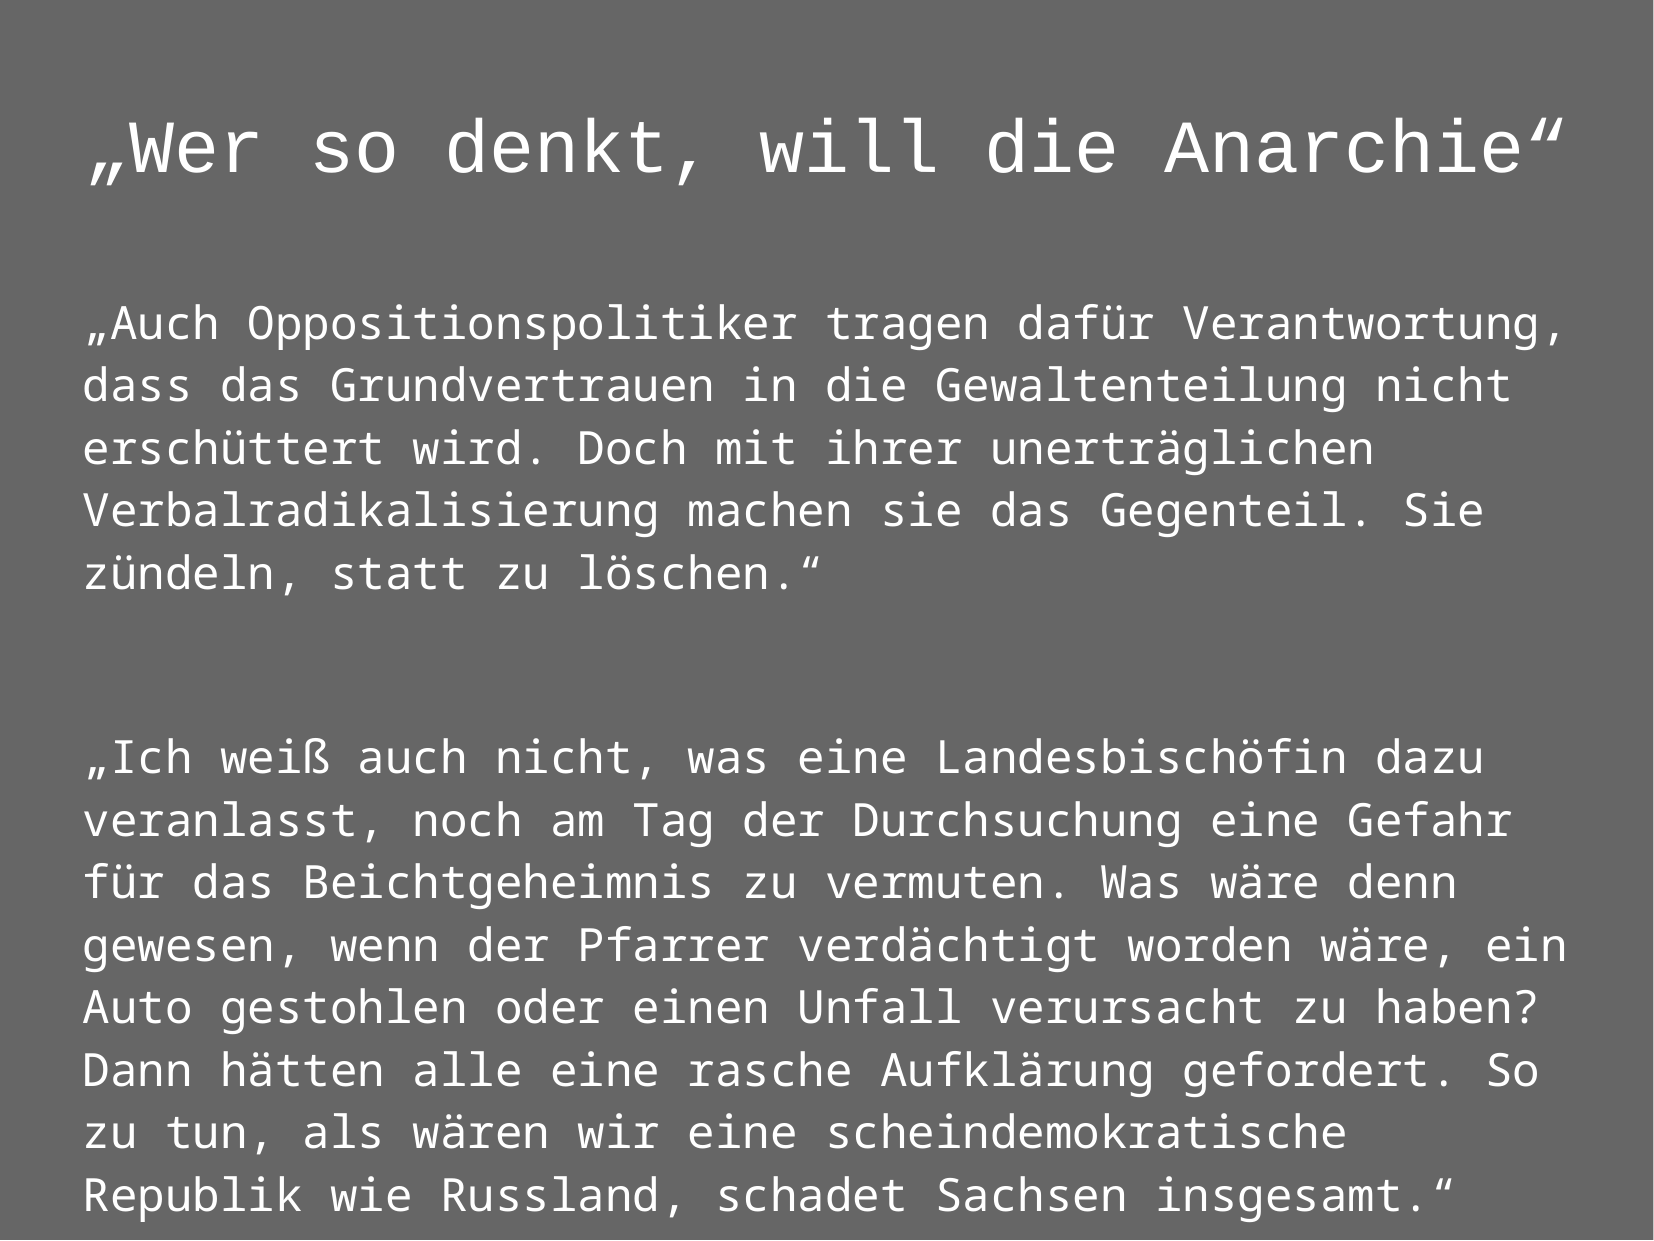

# „Wer so denkt, will die Anarchie“
„Auch Oppositionspolitiker tragen dafür Verantwortung, dass das Grundvertrauen in die Gewaltenteilung nicht erschüttert wird. Doch mit ihrer unerträglichen Verbalradikalisierung machen sie das Gegenteil. Sie zündeln, statt zu löschen.“
„Ich weiß auch nicht, was eine Landesbischöfin dazu veranlasst, noch am Tag der Durchsuchung eine Gefahr für das Beichtgeheimnis zu vermuten. Was wäre denn gewesen, wenn der Pfarrer verdächtigt worden wäre, ein Auto gestohlen oder einen Unfall verursacht zu haben? Dann hätten alle eine rasche Aufklärung gefordert. So zu tun, als wären wir eine scheindemokratische Republik wie Russland, schadet Sachsen insgesamt.“
CDU-Fraktionschef Steffen Flath im Interview mit der Sächsischen Zeitung, 19.8.11